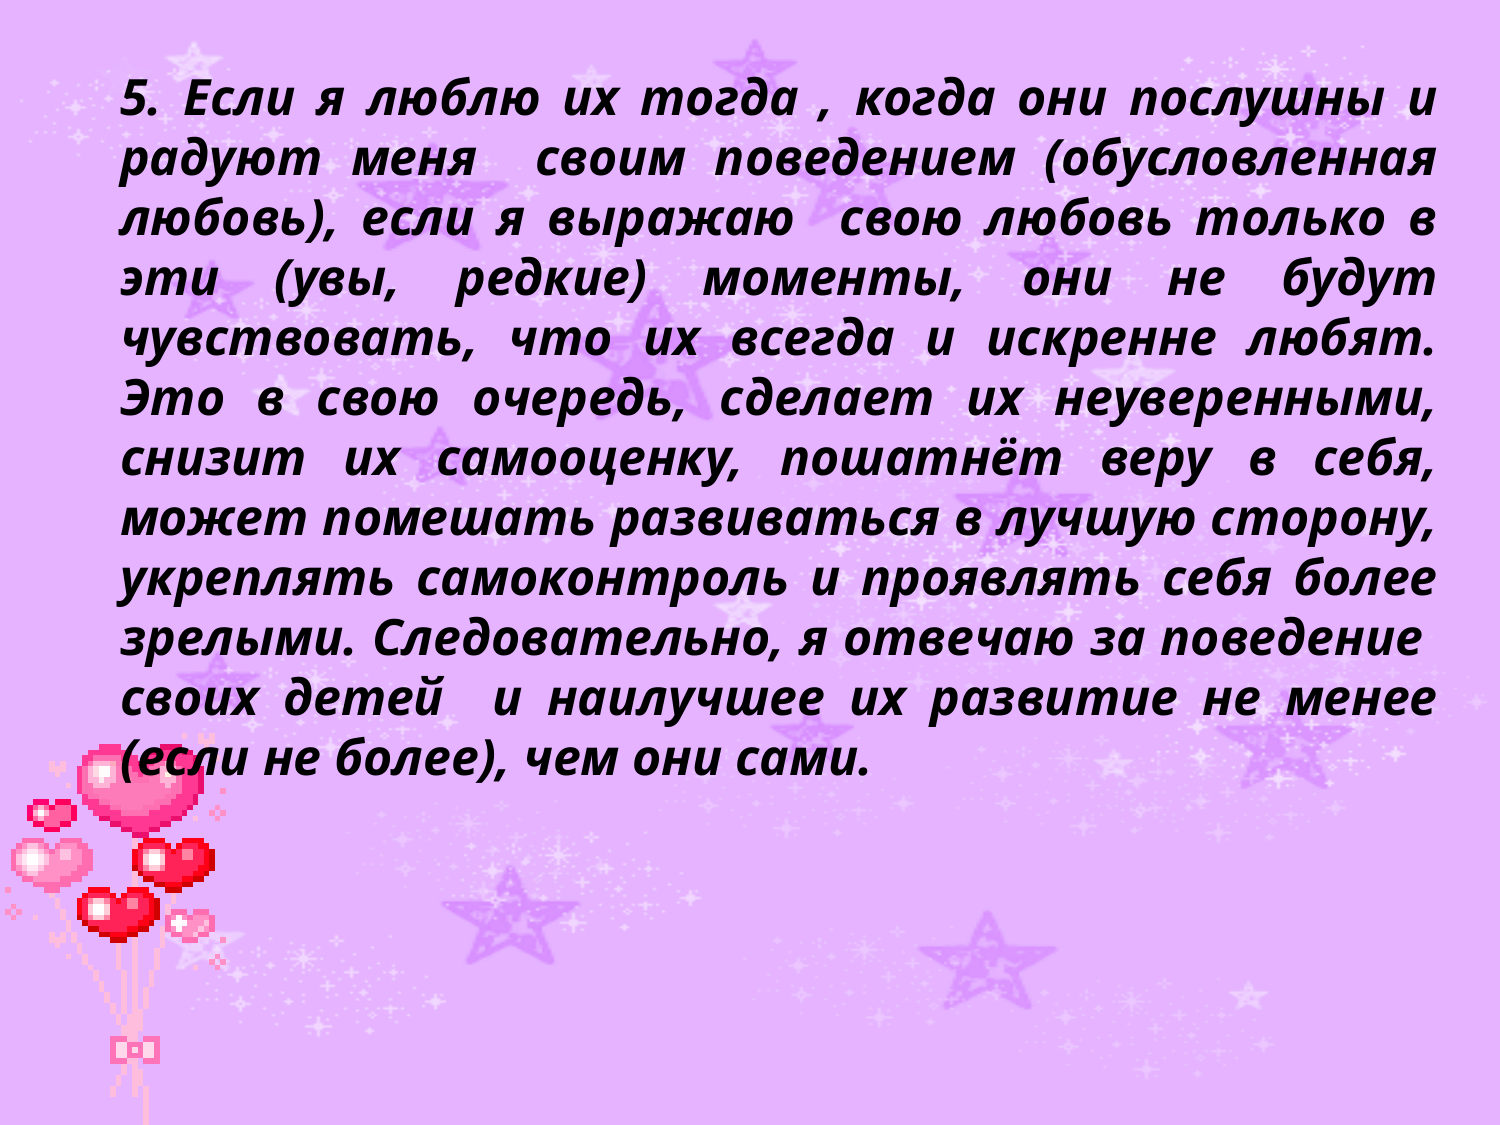

5. Если я люблю их тогда , когда они послушны и радуют меня своим поведением (обусловленная любовь), если я выражаю свою любовь только в эти (увы, редкие) моменты, они не будут чувствовать, что их всегда и искренне любят. Это в свою очередь, сделает их неуверенными, снизит их самооценку, пошатнёт веру в себя, может помешать развиваться в лучшую сторону, укреплять самоконтроль и проявлять себя более зрелыми. Следовательно, я отвечаю за поведение своих детей и наилучшее их развитие не менее (если не более), чем они сами.